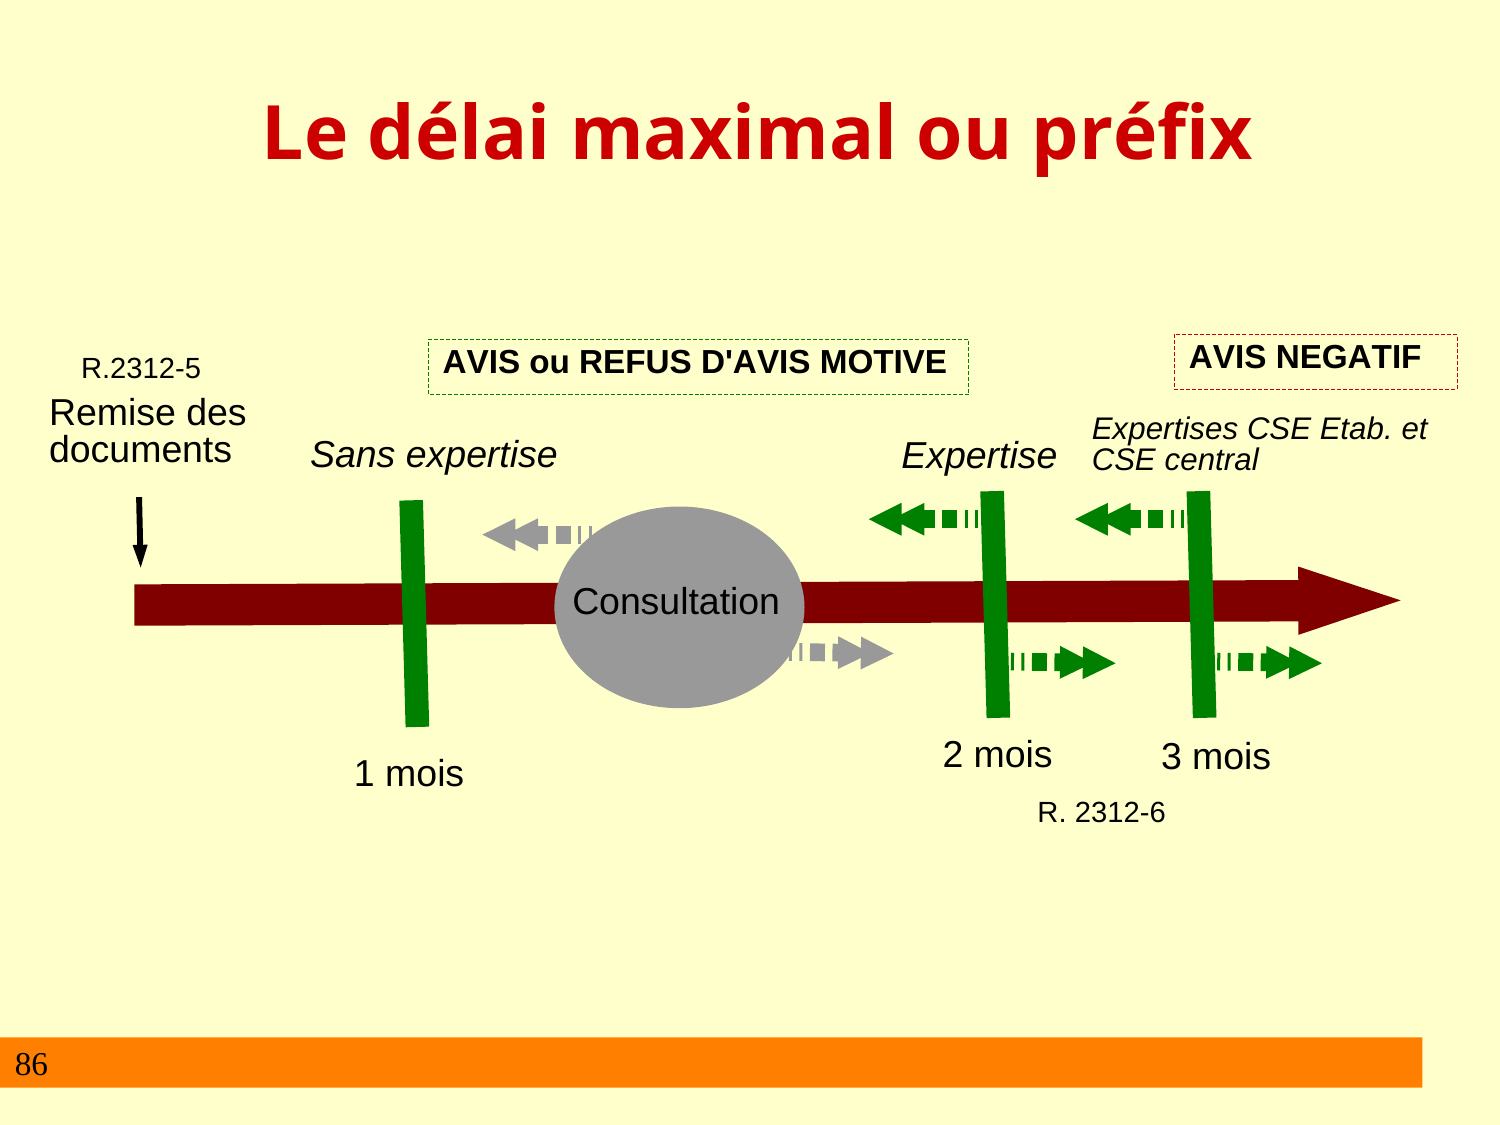

# Le délai maximal ou préfix
AVIS NEGATIF
AVIS ou REFUS D'AVIS MOTIVE
R.2312-5
Remise des documents
Expertises CSE Etab. et CSE central
Sans expertise
Expertise
Consultation
2 mois
3 mois
1 mois
R. 2312-6